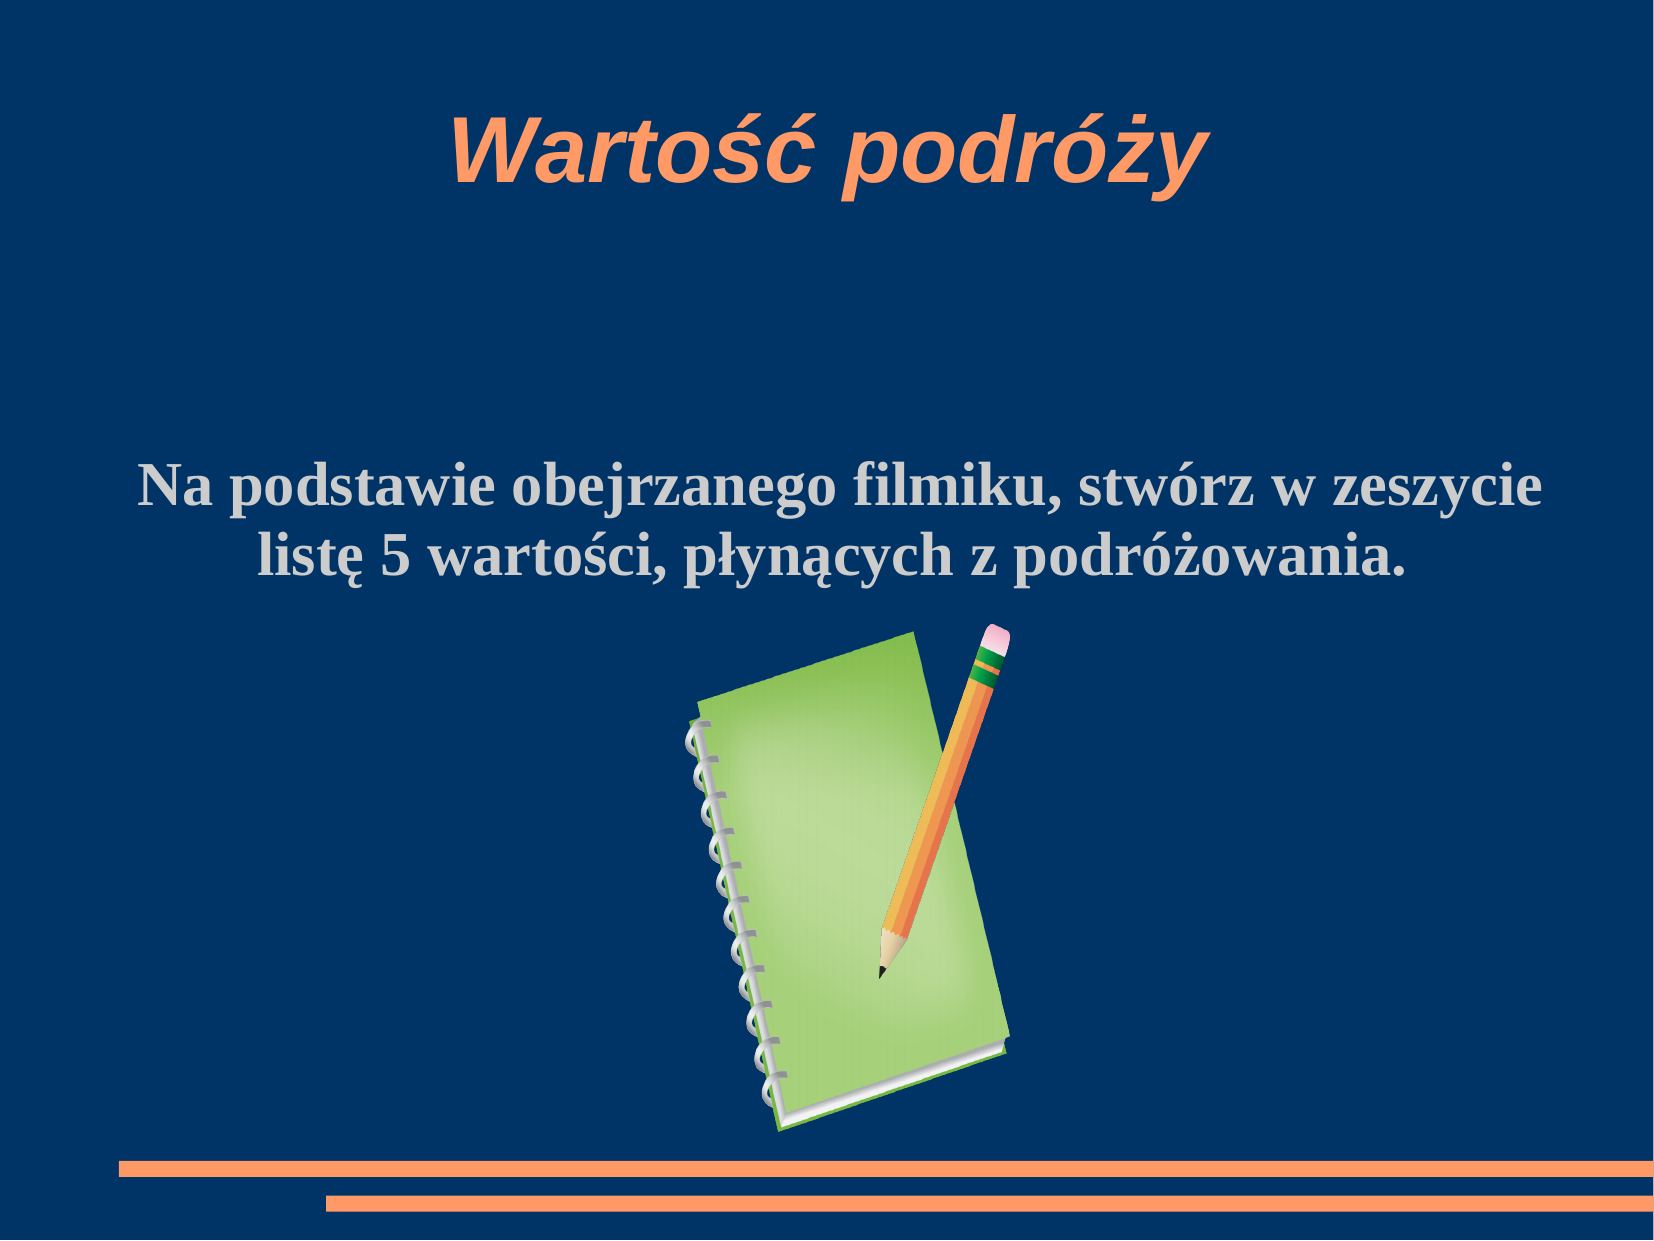

# Wartość podróży
Na podstawie obejrzanego filmiku, stwórz w zeszycie listę 5 wartości, płynących z podróżowania.